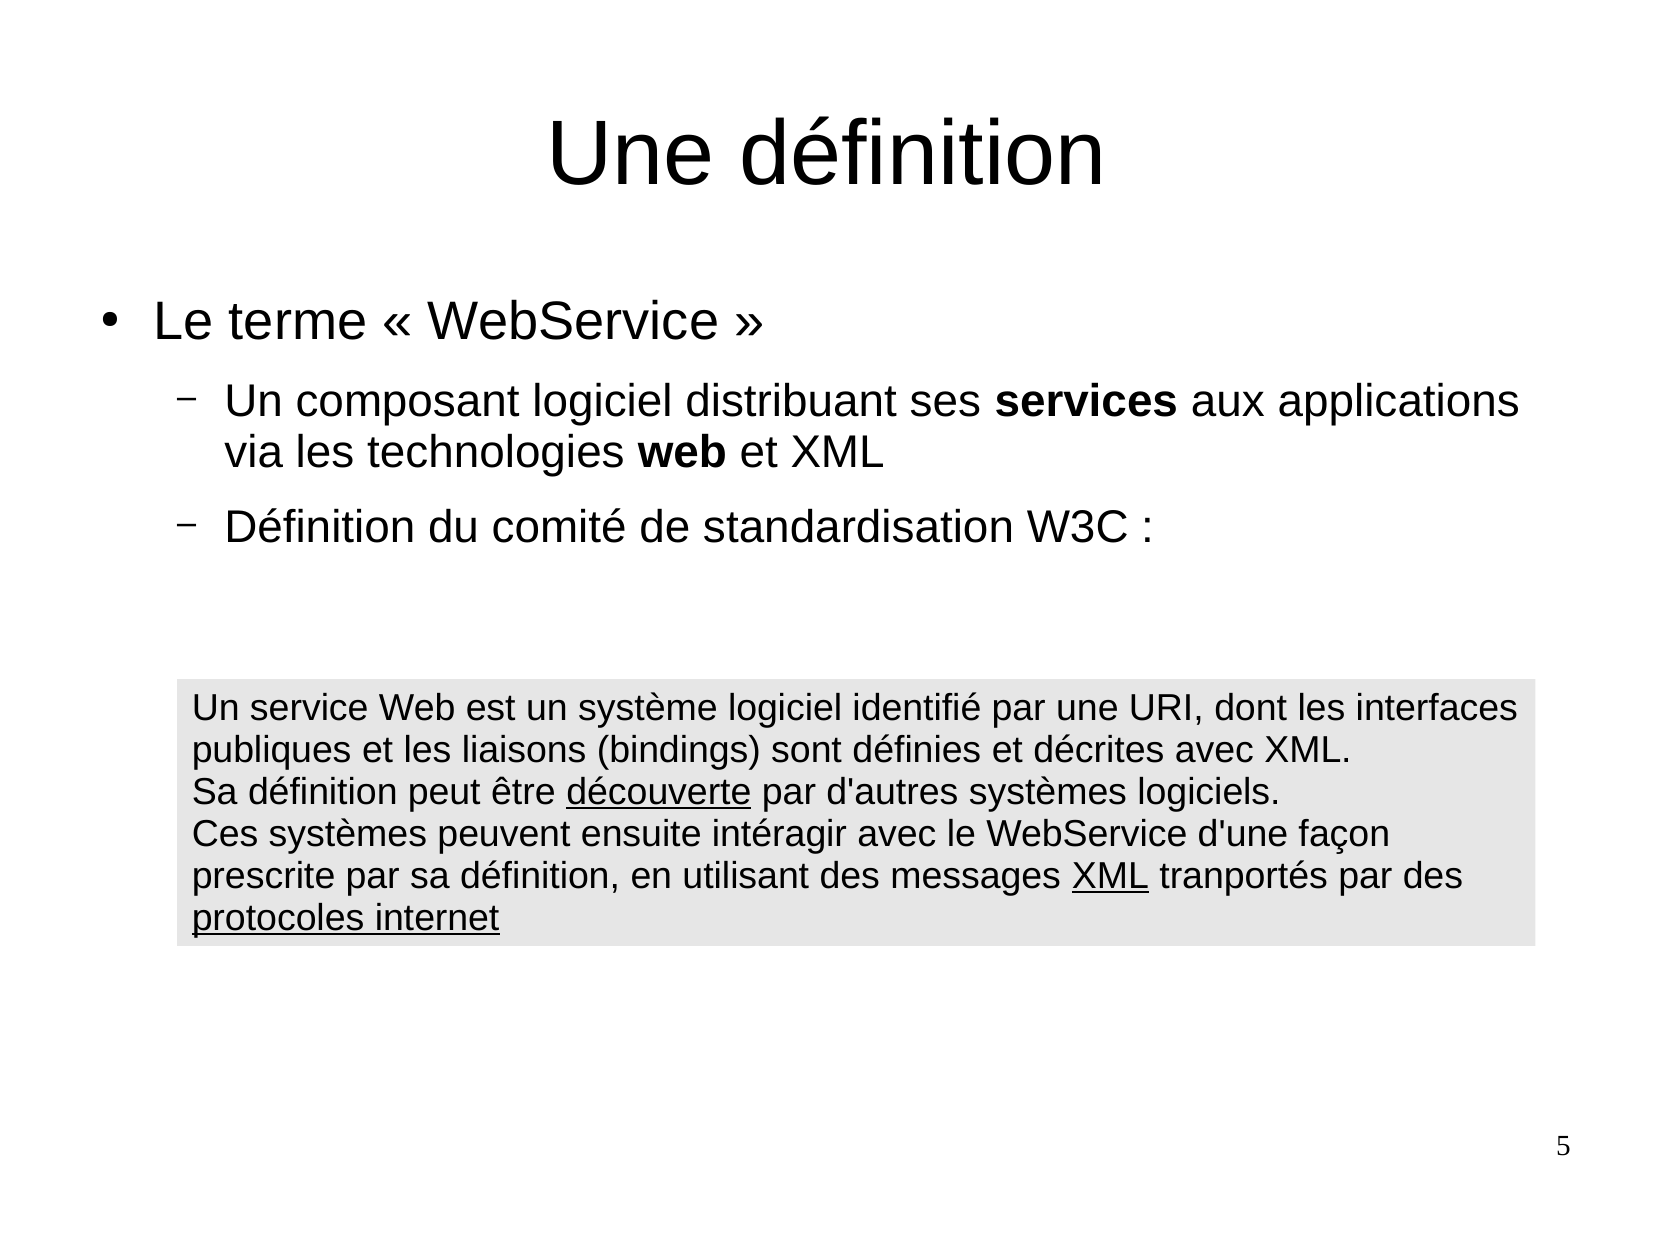

Une définition
# Le terme « WebService »
Un composant logiciel distribuant ses services aux applications via les technologies web et XML
Définition du comité de standardisation W3C :
Un service Web est un système logiciel identifié par une URI, dont les interfaces publiques et les liaisons (bindings) sont définies et décrites avec XML.
Sa définition peut être découverte par d'autres systèmes logiciels.
Ces systèmes peuvent ensuite intéragir avec le WebService d'une façon prescrite par sa définition, en utilisant des messages XML tranportés par des protocoles internet
5